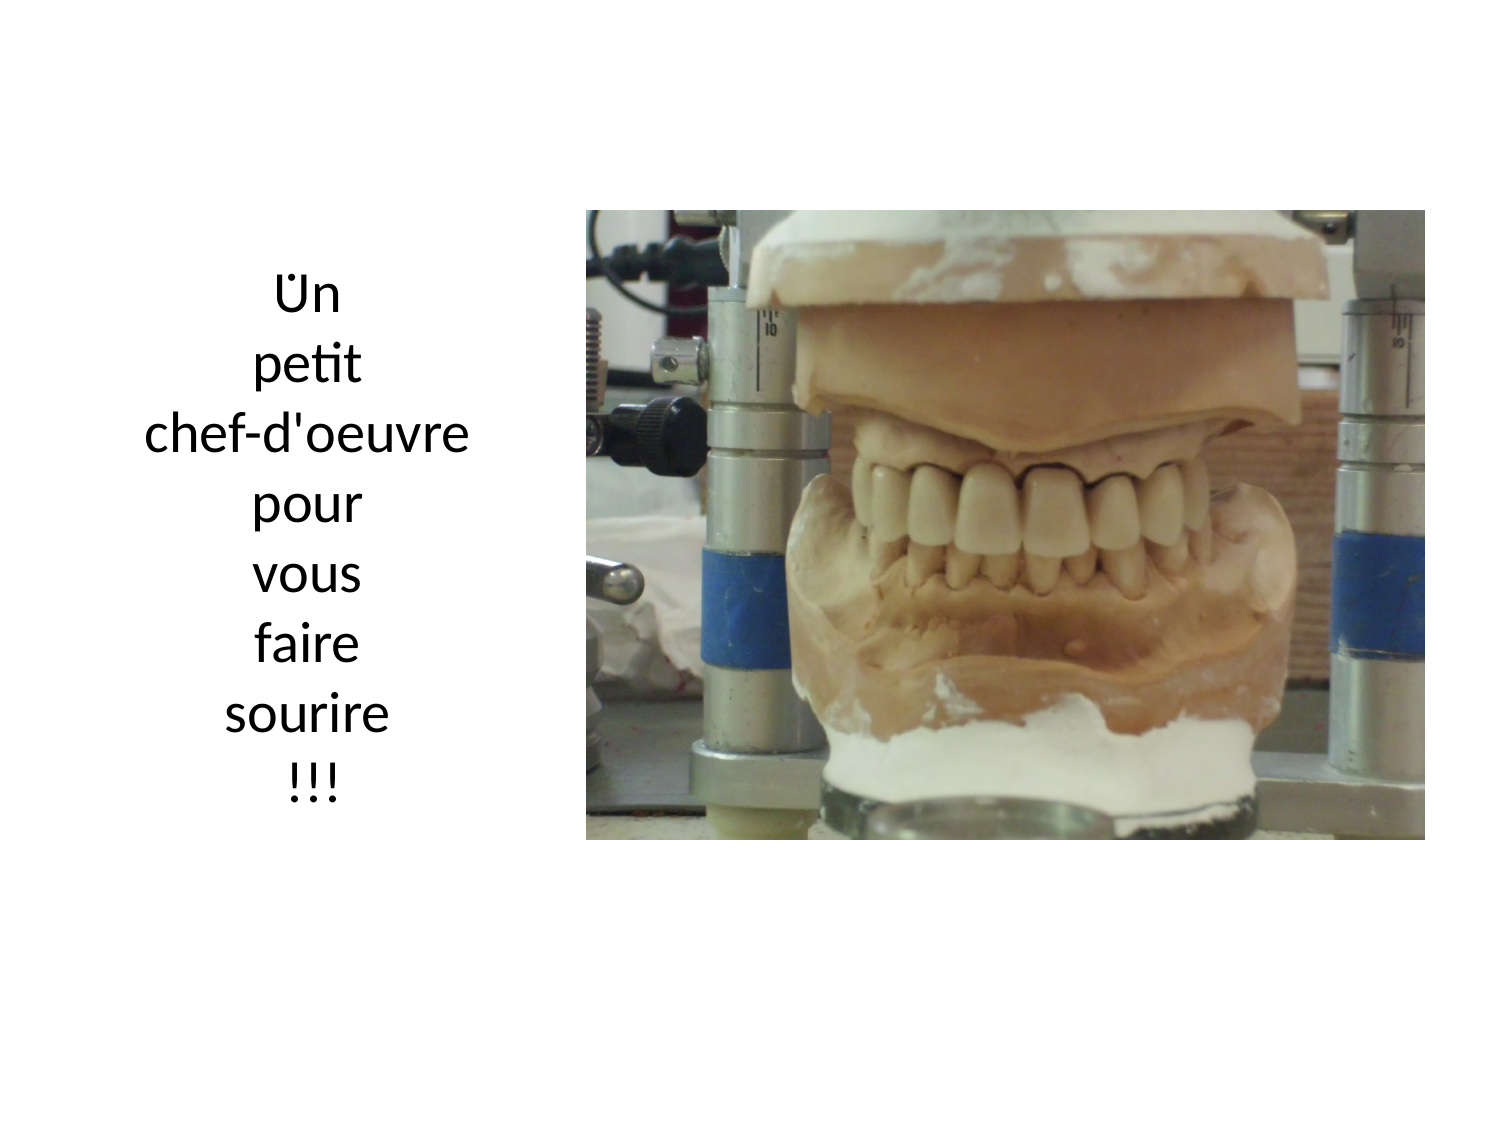

# Un petit chef-d'oeuvre pour vous faire sourire !!!